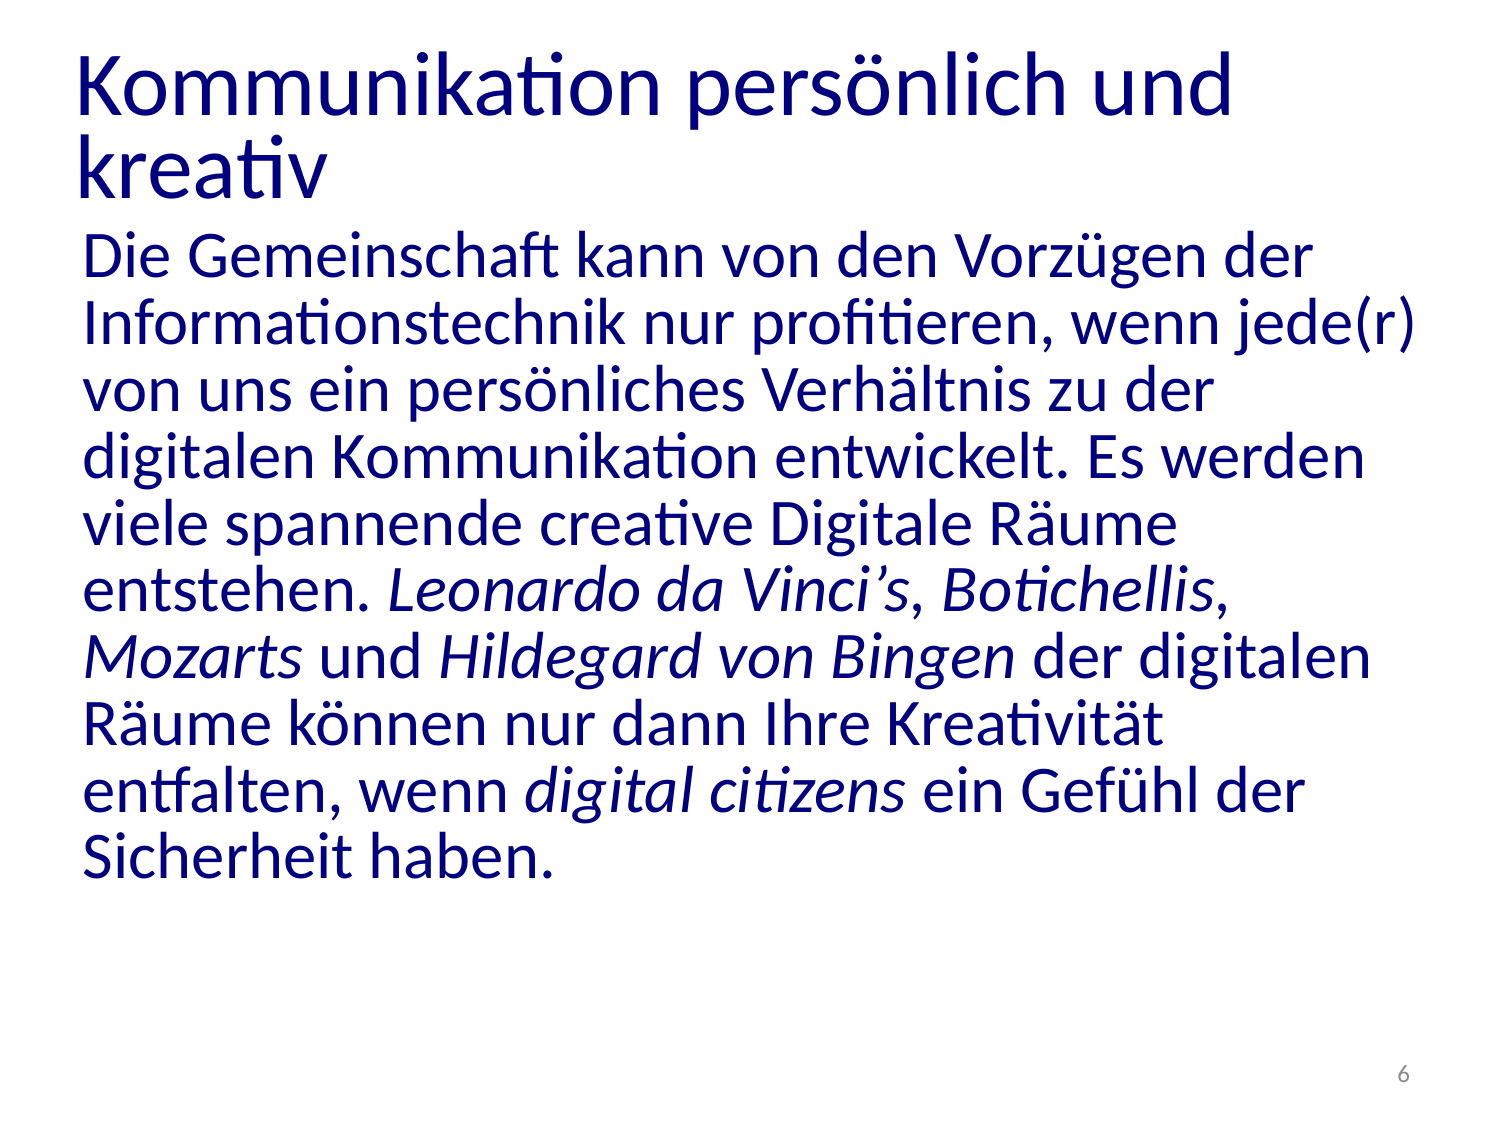

# Kommunikation persönlich und kreativ
Die Gemeinschaft kann von den Vorzügen der Informationstechnik nur profitieren, wenn jede(r) von uns ein persönliches Verhältnis zu der digitalen Kommunikation entwickelt. Es werden viele spannende creative Digitale Räume entstehen. Leonardo da Vinci’s, Botichellis, Mozarts und Hildegard von Bingen der digitalen Räume können nur dann Ihre Kreativität entfalten, wenn digital citizens ein Gefühl der Sicherheit haben.
Gustav Wall
6